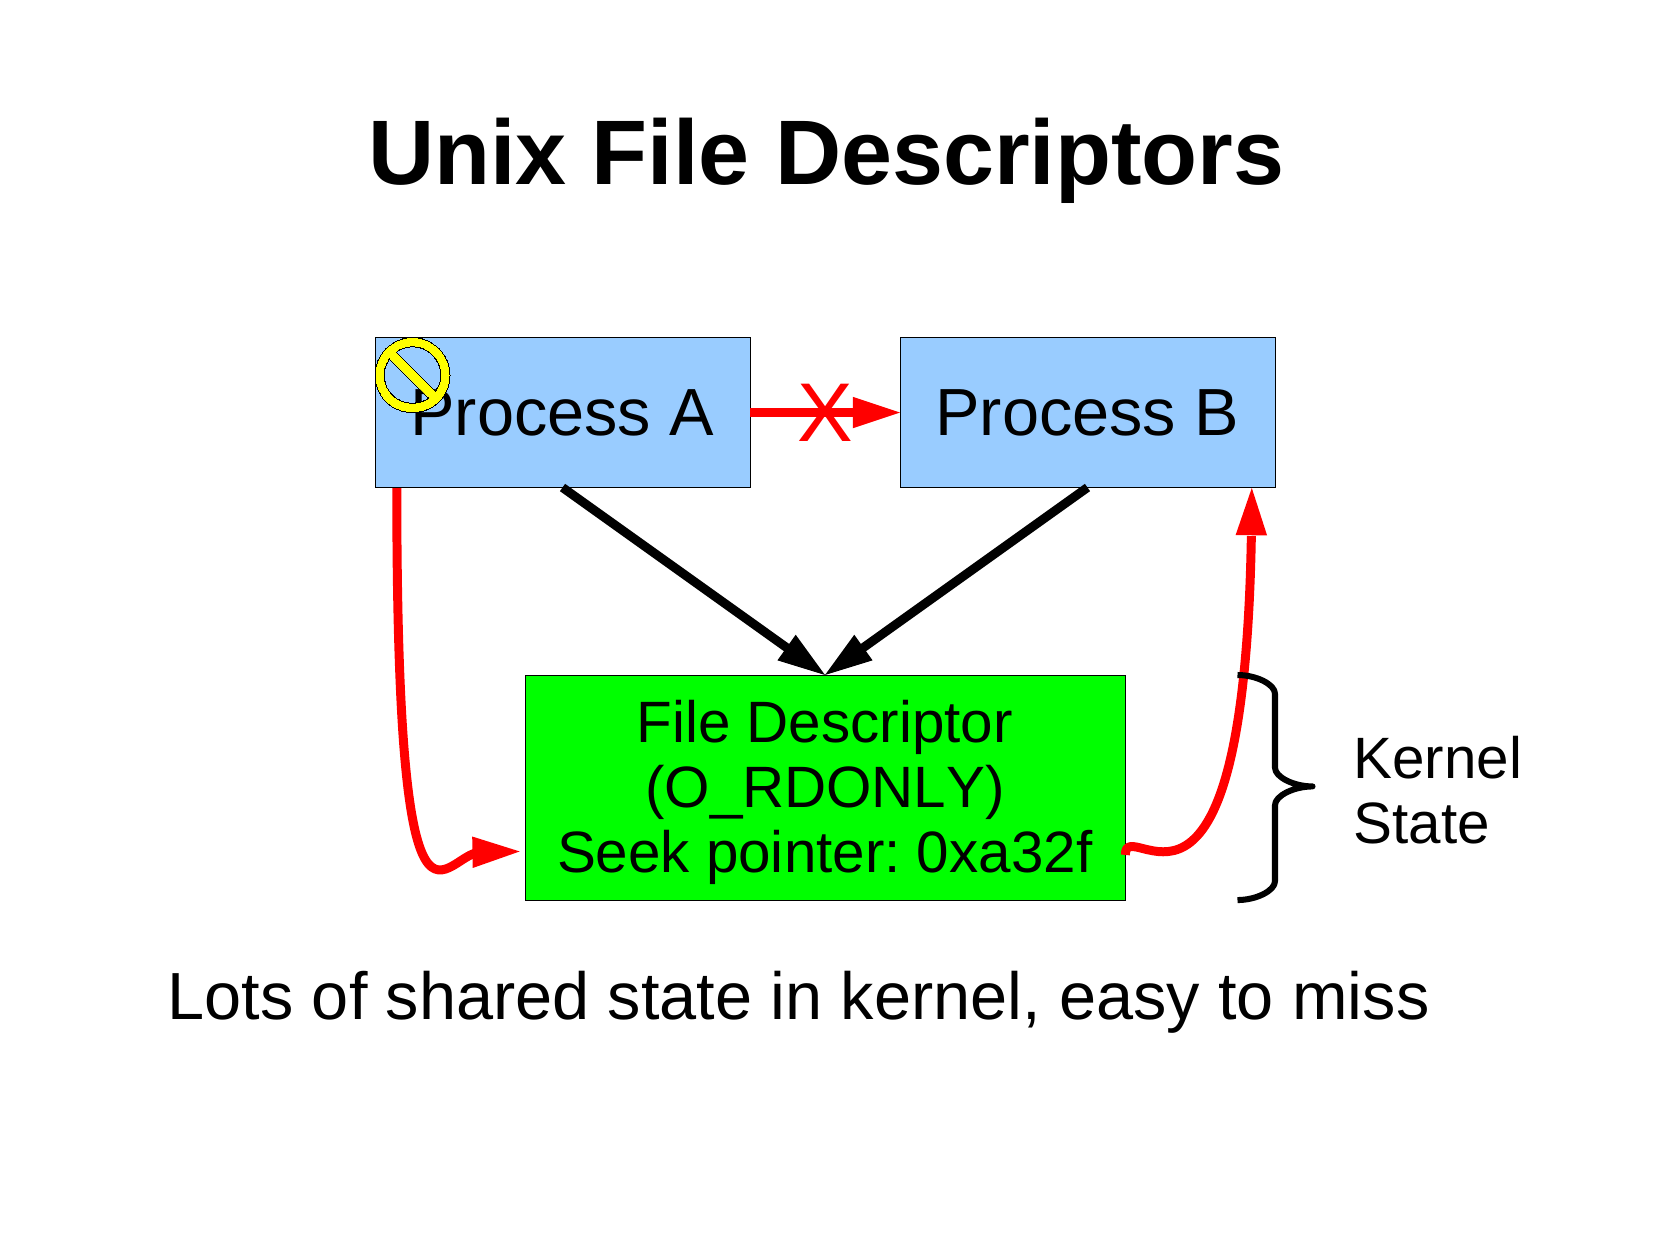

# Unix File Descriptors
Process A
Process B
File Descriptor
(O_RDONLY)
Seek pointer: 0xa32f
Kernel
State
Lots of shared state in kernel, easy to miss